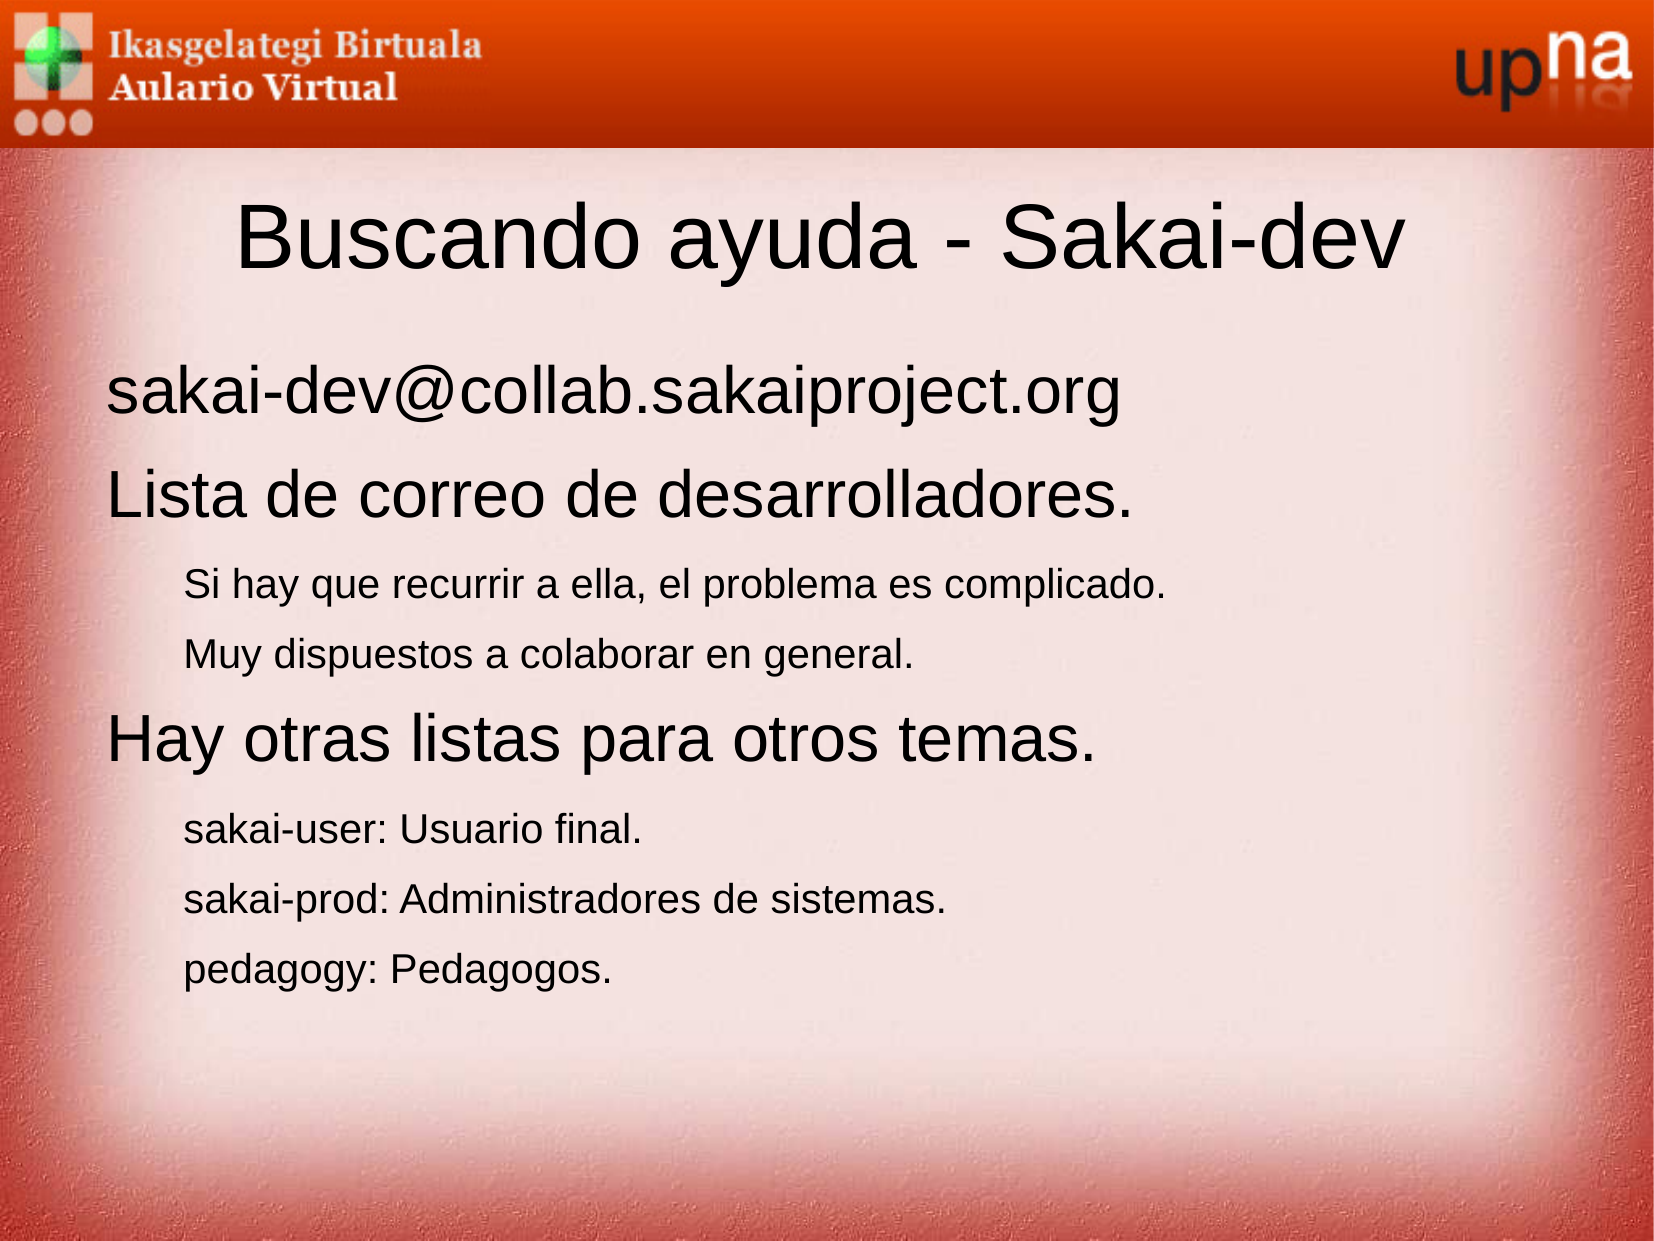

# Buscando ayuda - Sakai-dev
sakai-dev@collab.sakaiproject.org
Lista de correo de desarrolladores.
Si hay que recurrir a ella, el problema es complicado.
Muy dispuestos a colaborar en general.
Hay otras listas para otros temas.
sakai-user: Usuario final.
sakai-prod: Administradores de sistemas.
pedagogy: Pedagogos.